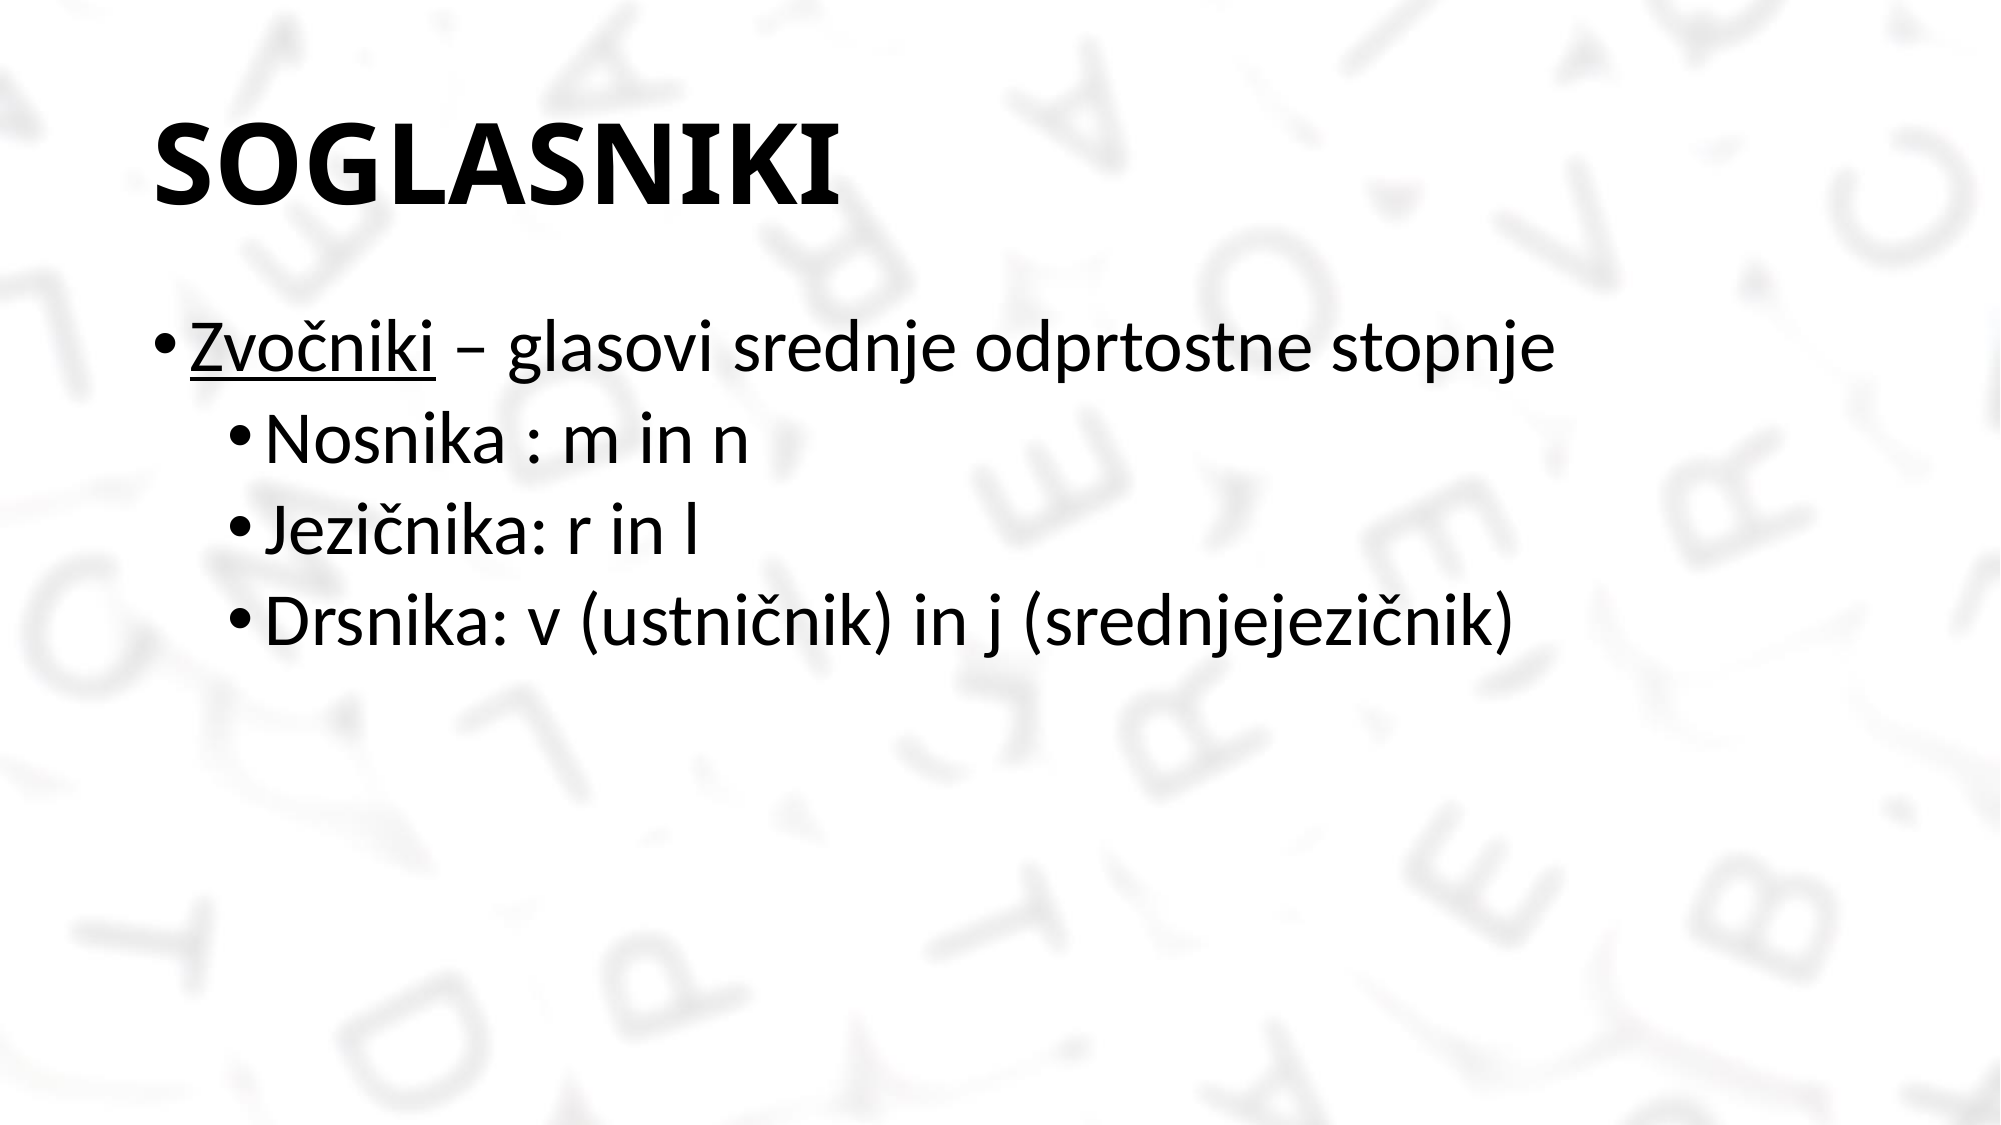

# SOGLASNIKI
Zvočniki – glasovi srednje odprtostne stopnje
Nosnika : m in n
Jezičnika: r in l
Drsnika: v (ustničnik) in j (srednjejezičnik)